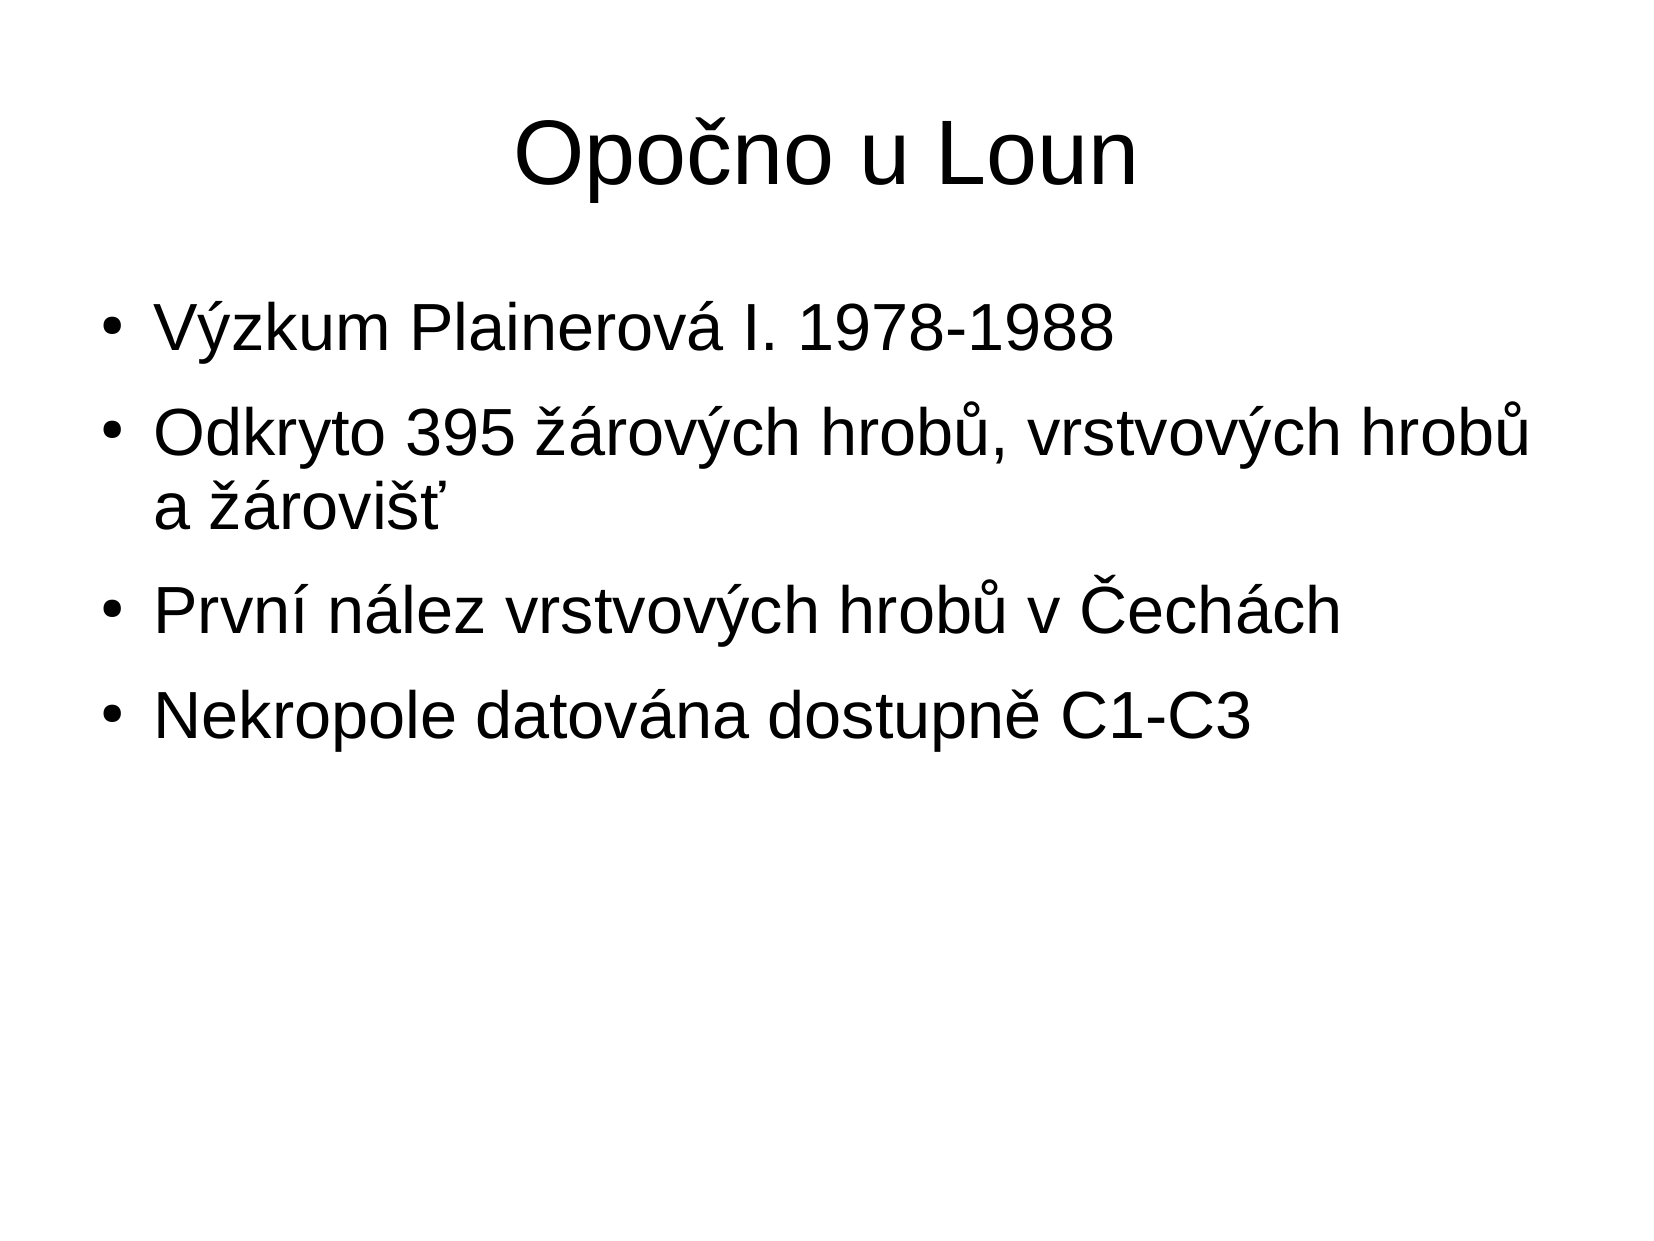

# Opočno u Loun
Výzkum Plainerová I. 1978-1988
Odkryto 395 žárových hrobů, vrstvových hrobů a žárovišť
První nález vrstvových hrobů v Čechách
Nekropole datována dostupně C1-C3